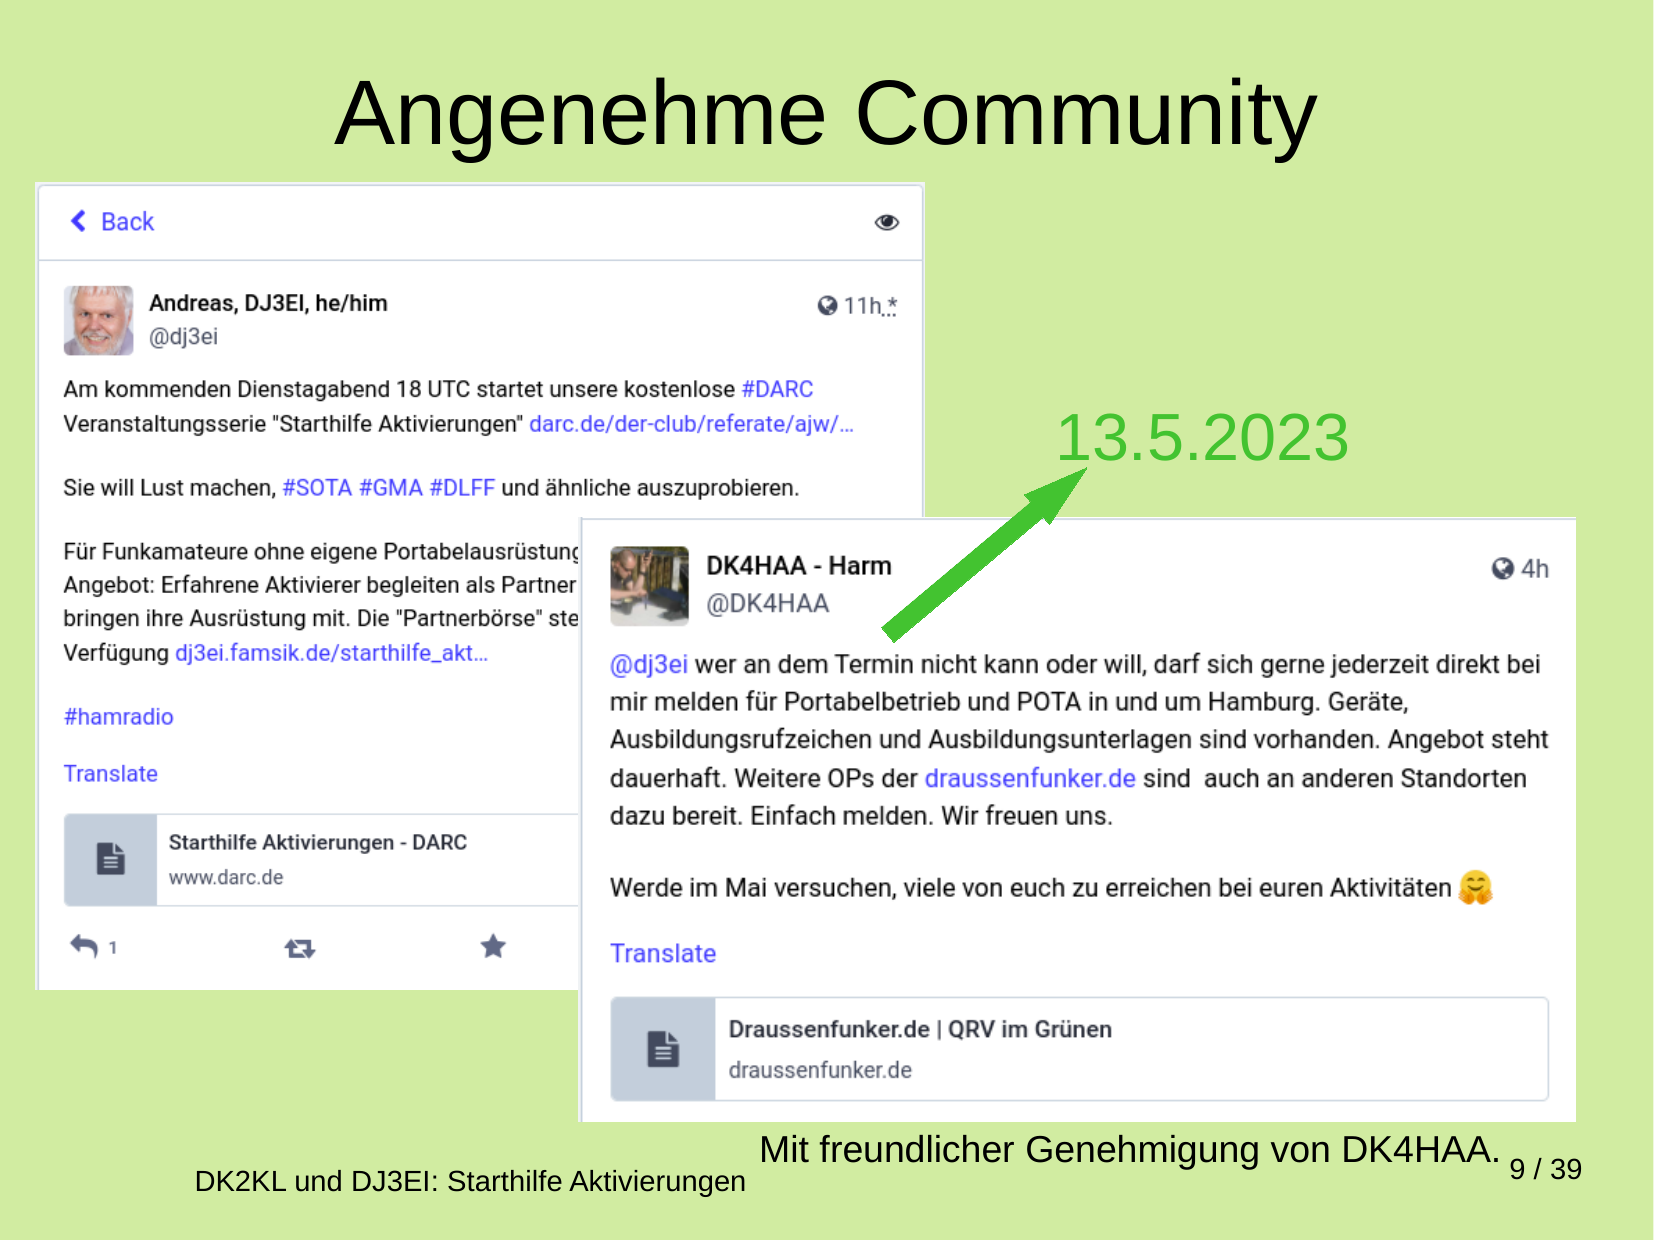

# Angenehme Community
13.5.2023
https://www.draussenfunker.de/
Mit freundlicher Genehmigung von DK4HAA.